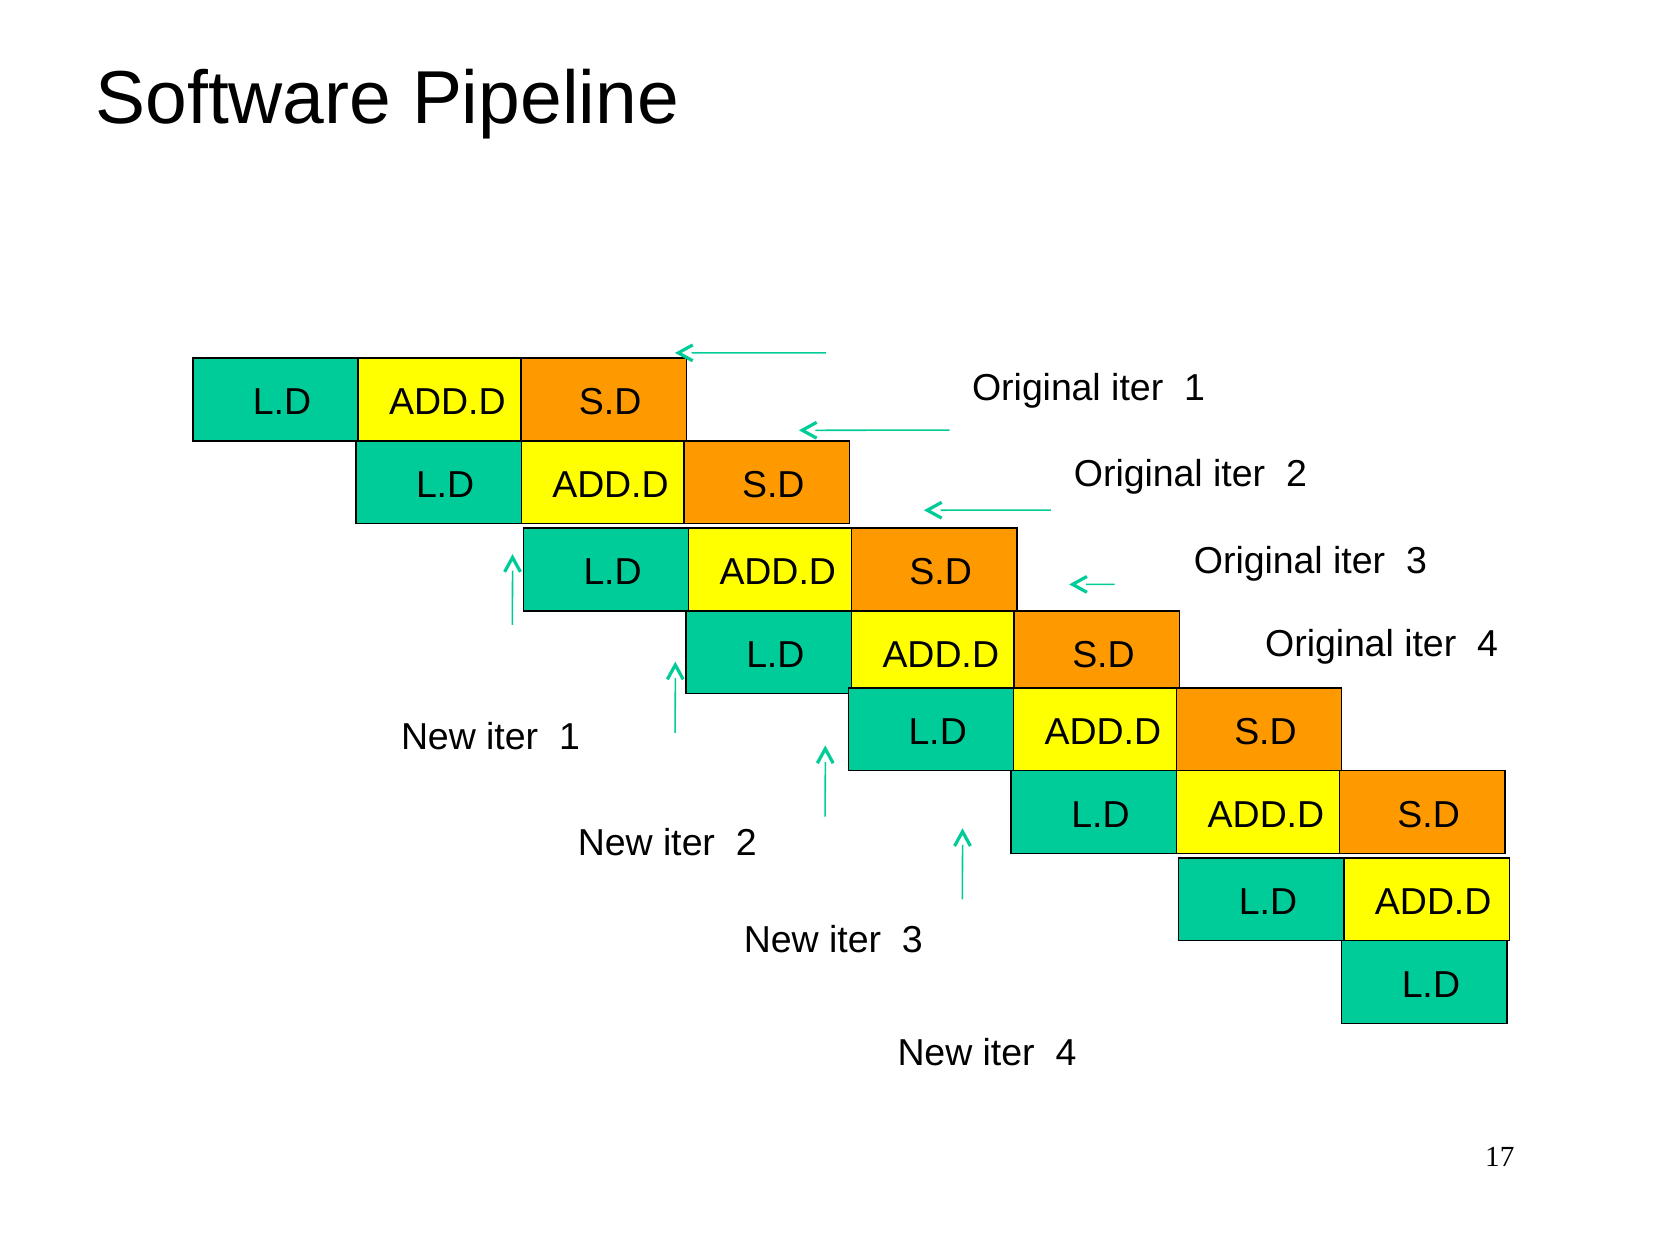

Software Pipeline
Original iter 1
L.D
ADD.D
S.D
L.D
ADD.D
S.D
Original iter 2
L.D
ADD.D
S.D
Original iter 3
L.D
ADD.D
S.D
Original iter 4
L.D
ADD.D
S.D
New iter 1
L.D
ADD.D
S.D
New iter 2
L.D
ADD.D
New iter 3
L.D
New iter 4